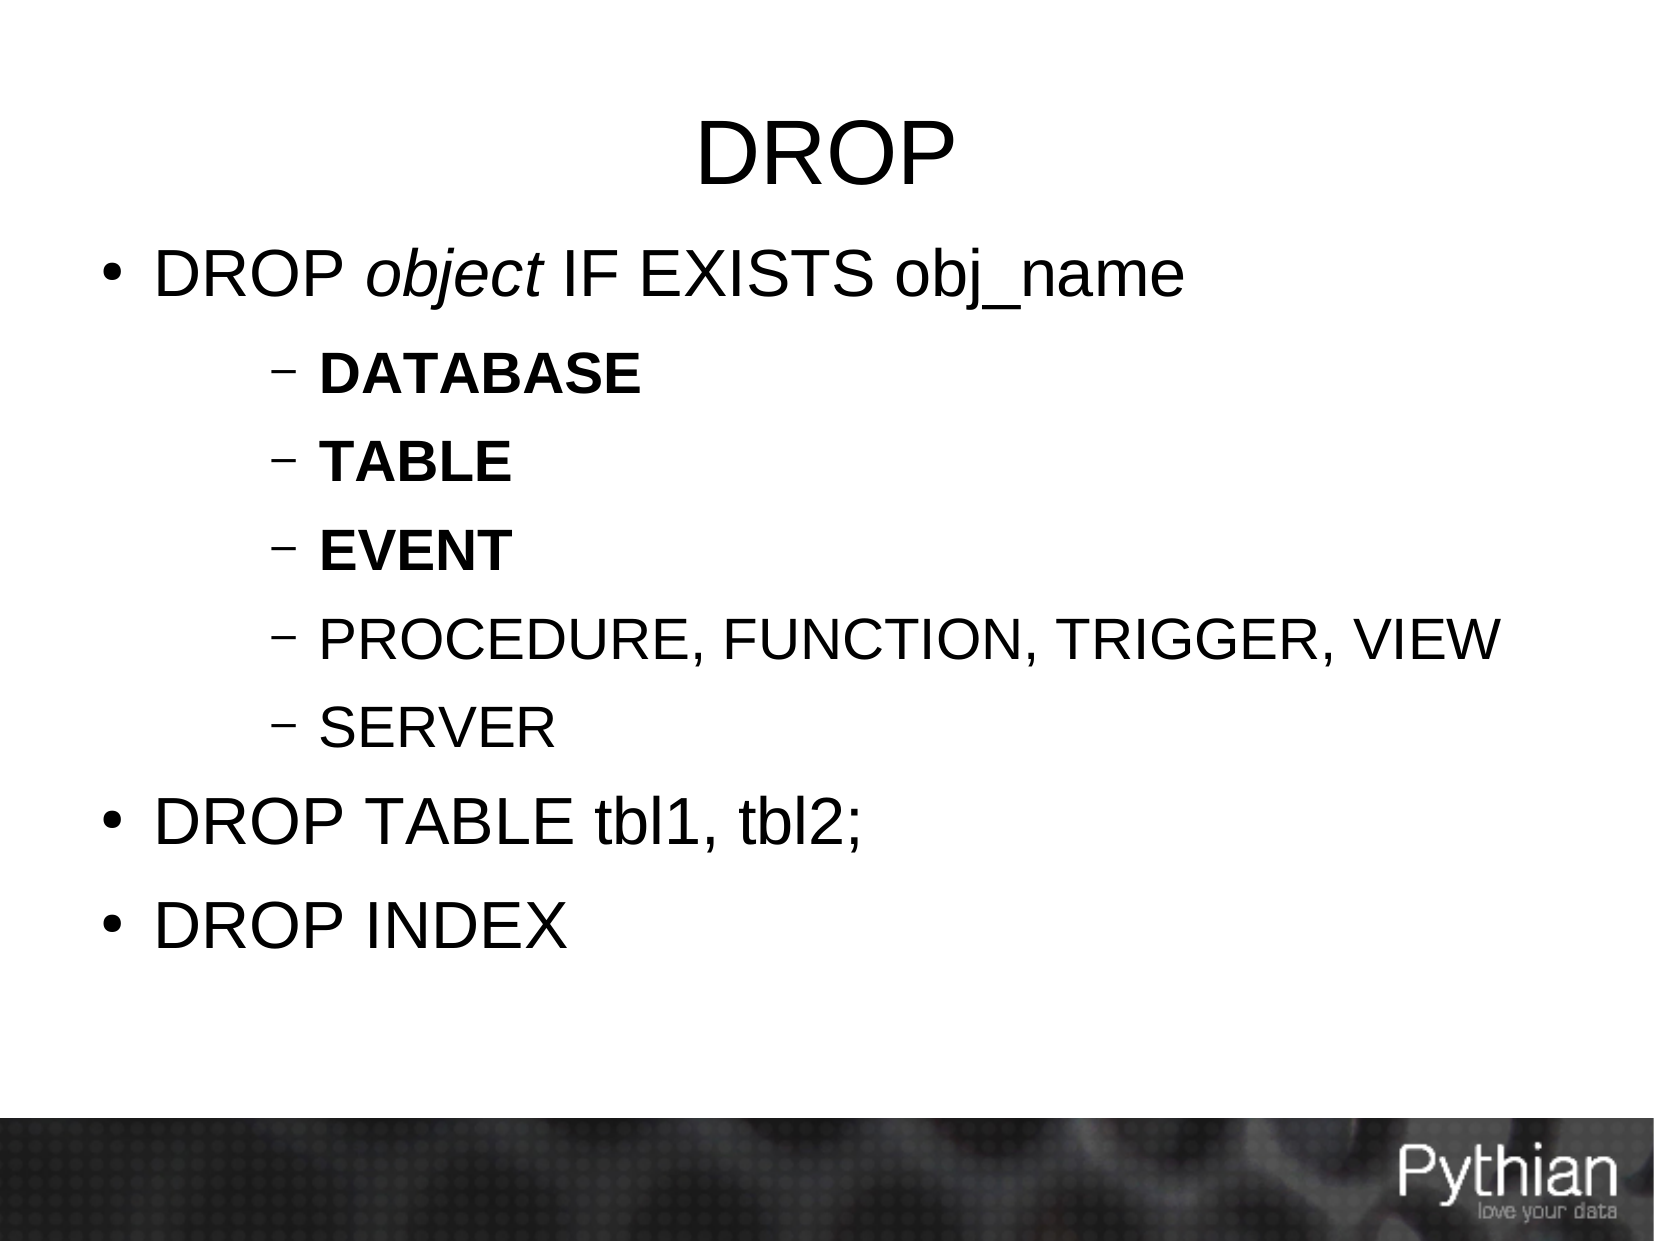

# DROP
DROP object IF EXISTS obj_name
DATABASE
TABLE
EVENT
PROCEDURE, FUNCTION, TRIGGER, VIEW
SERVER
DROP TABLE tbl1, tbl2;
DROP INDEX